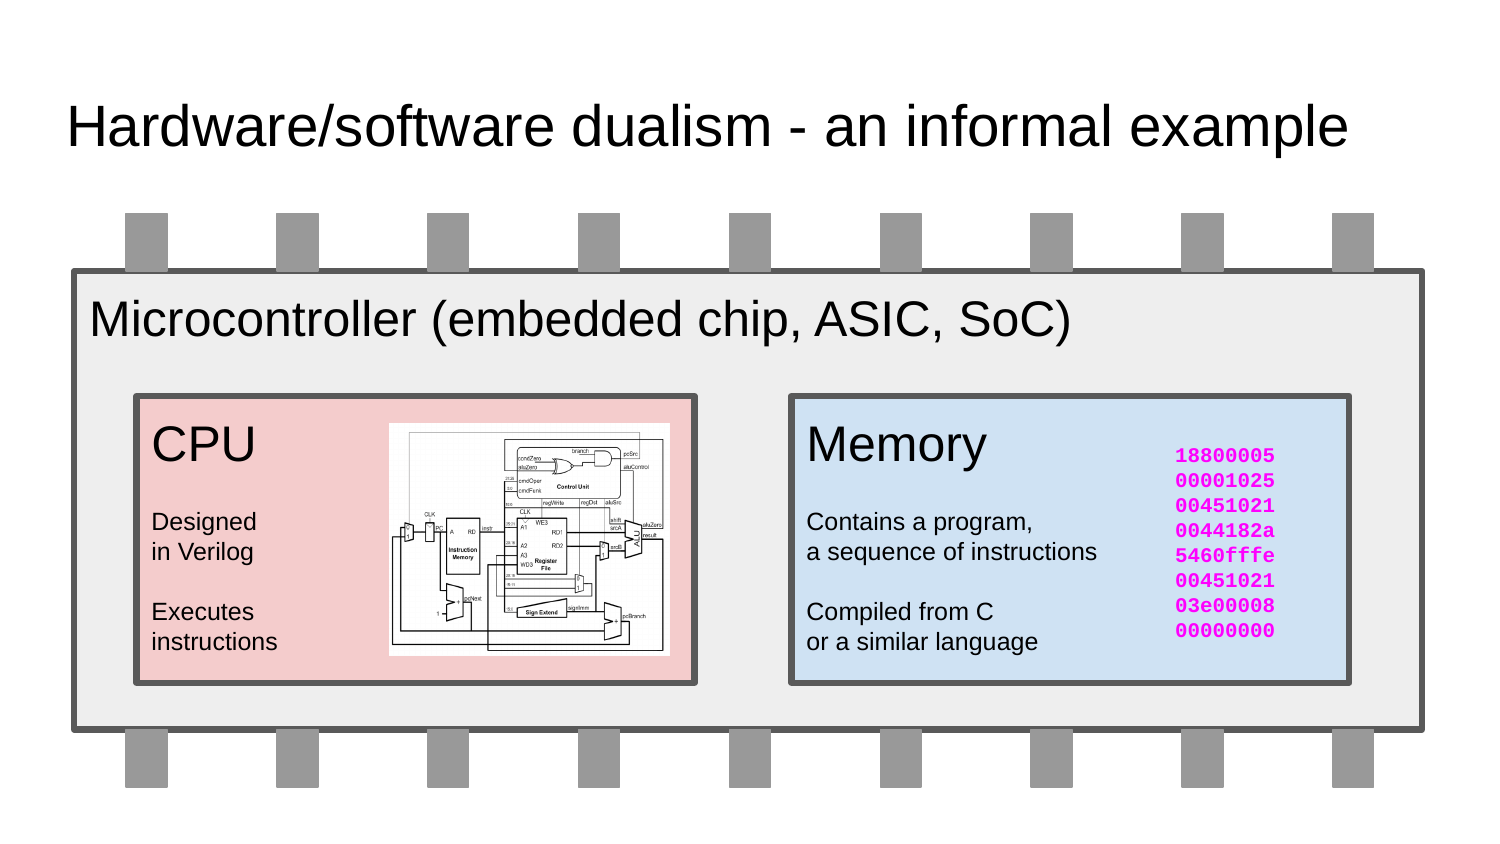

# Hardware/software dualism - an informal example
Microcontroller (embedded chip, ASIC, SoC)
CPU
Designed
in Verilog
Executes
instructions
Memory
Contains a program,
a sequence of instructions
Compiled from C
or a similar language
18800005
00001025
00451021
0044182a
5460fffe
00451021
03e00008
00000000